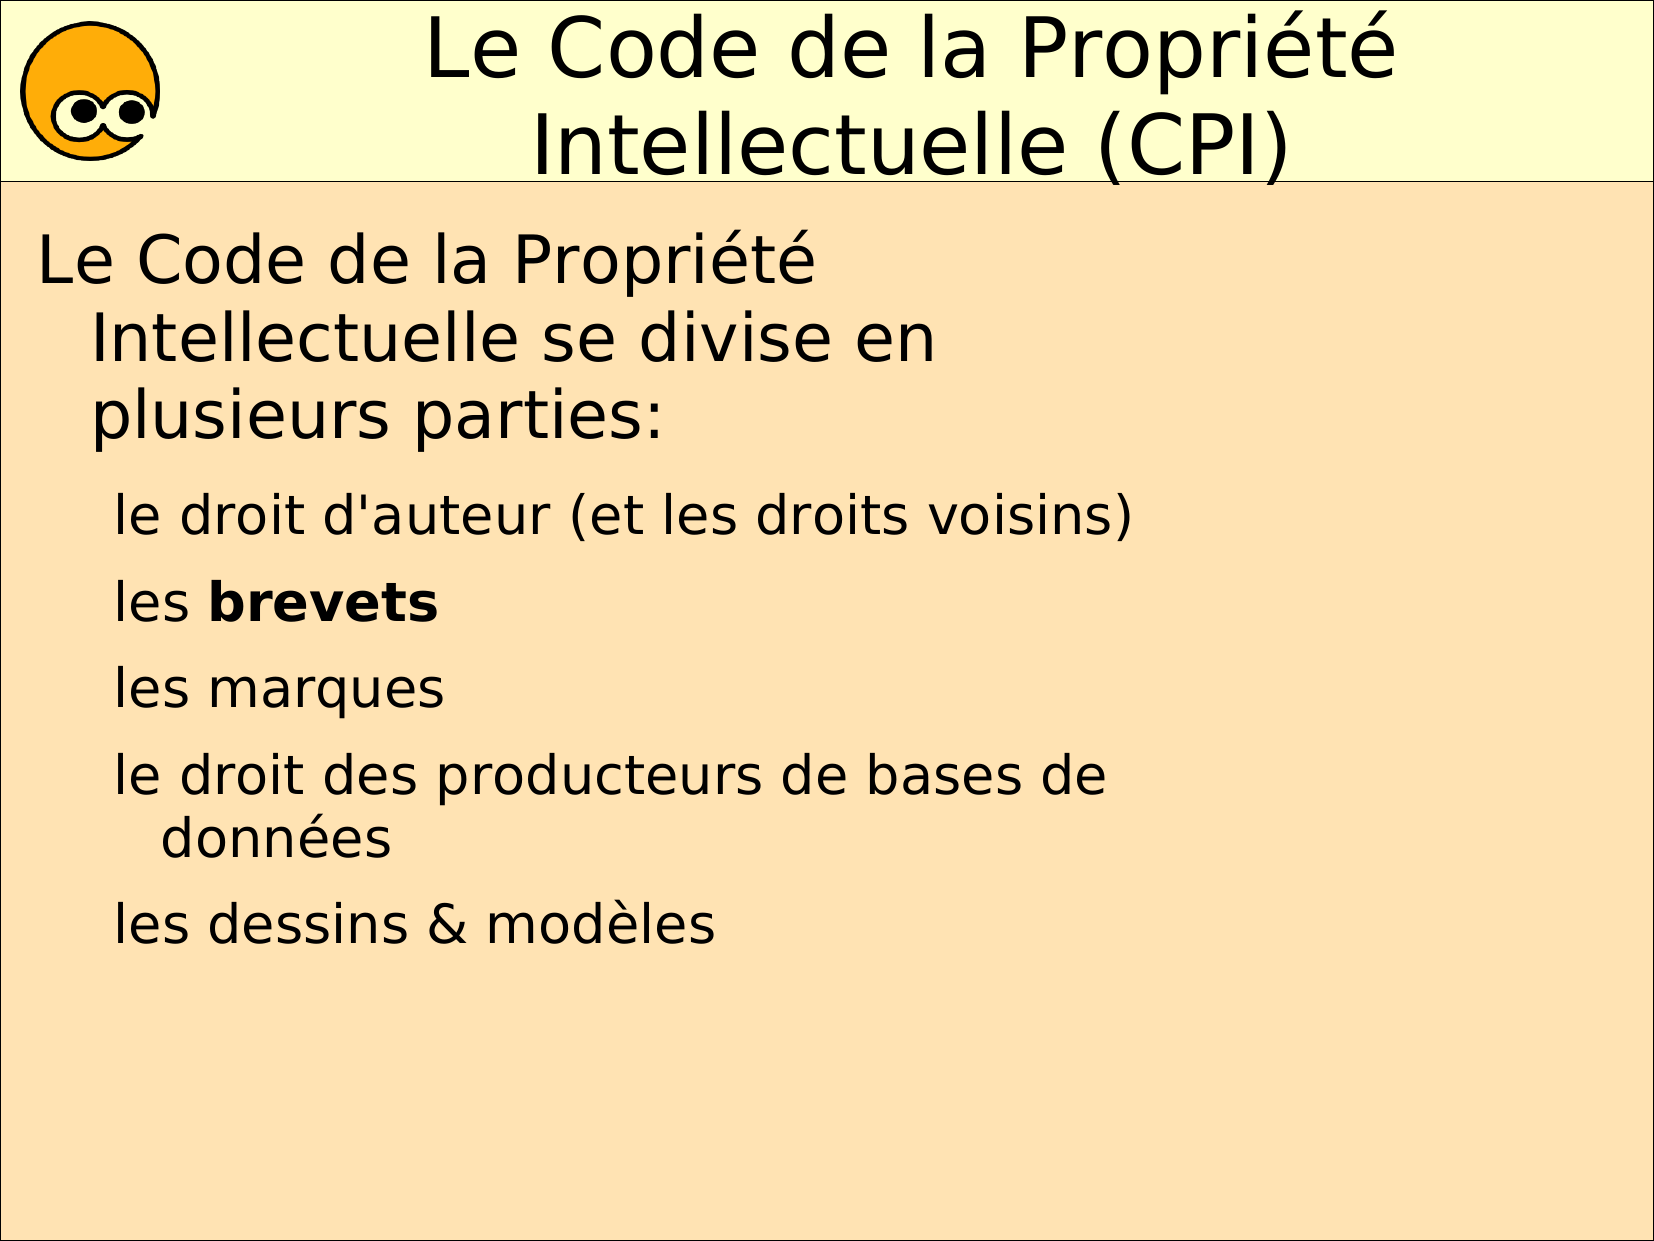

# Le Code de la Propriété Intellectuelle (CPI)
Le Code de la Propriété Intellectuelle se divise en plusieurs parties:
le droit d'auteur (et les droits voisins)
les brevets
les marques
le droit des producteurs de bases de données
les dessins & modèles